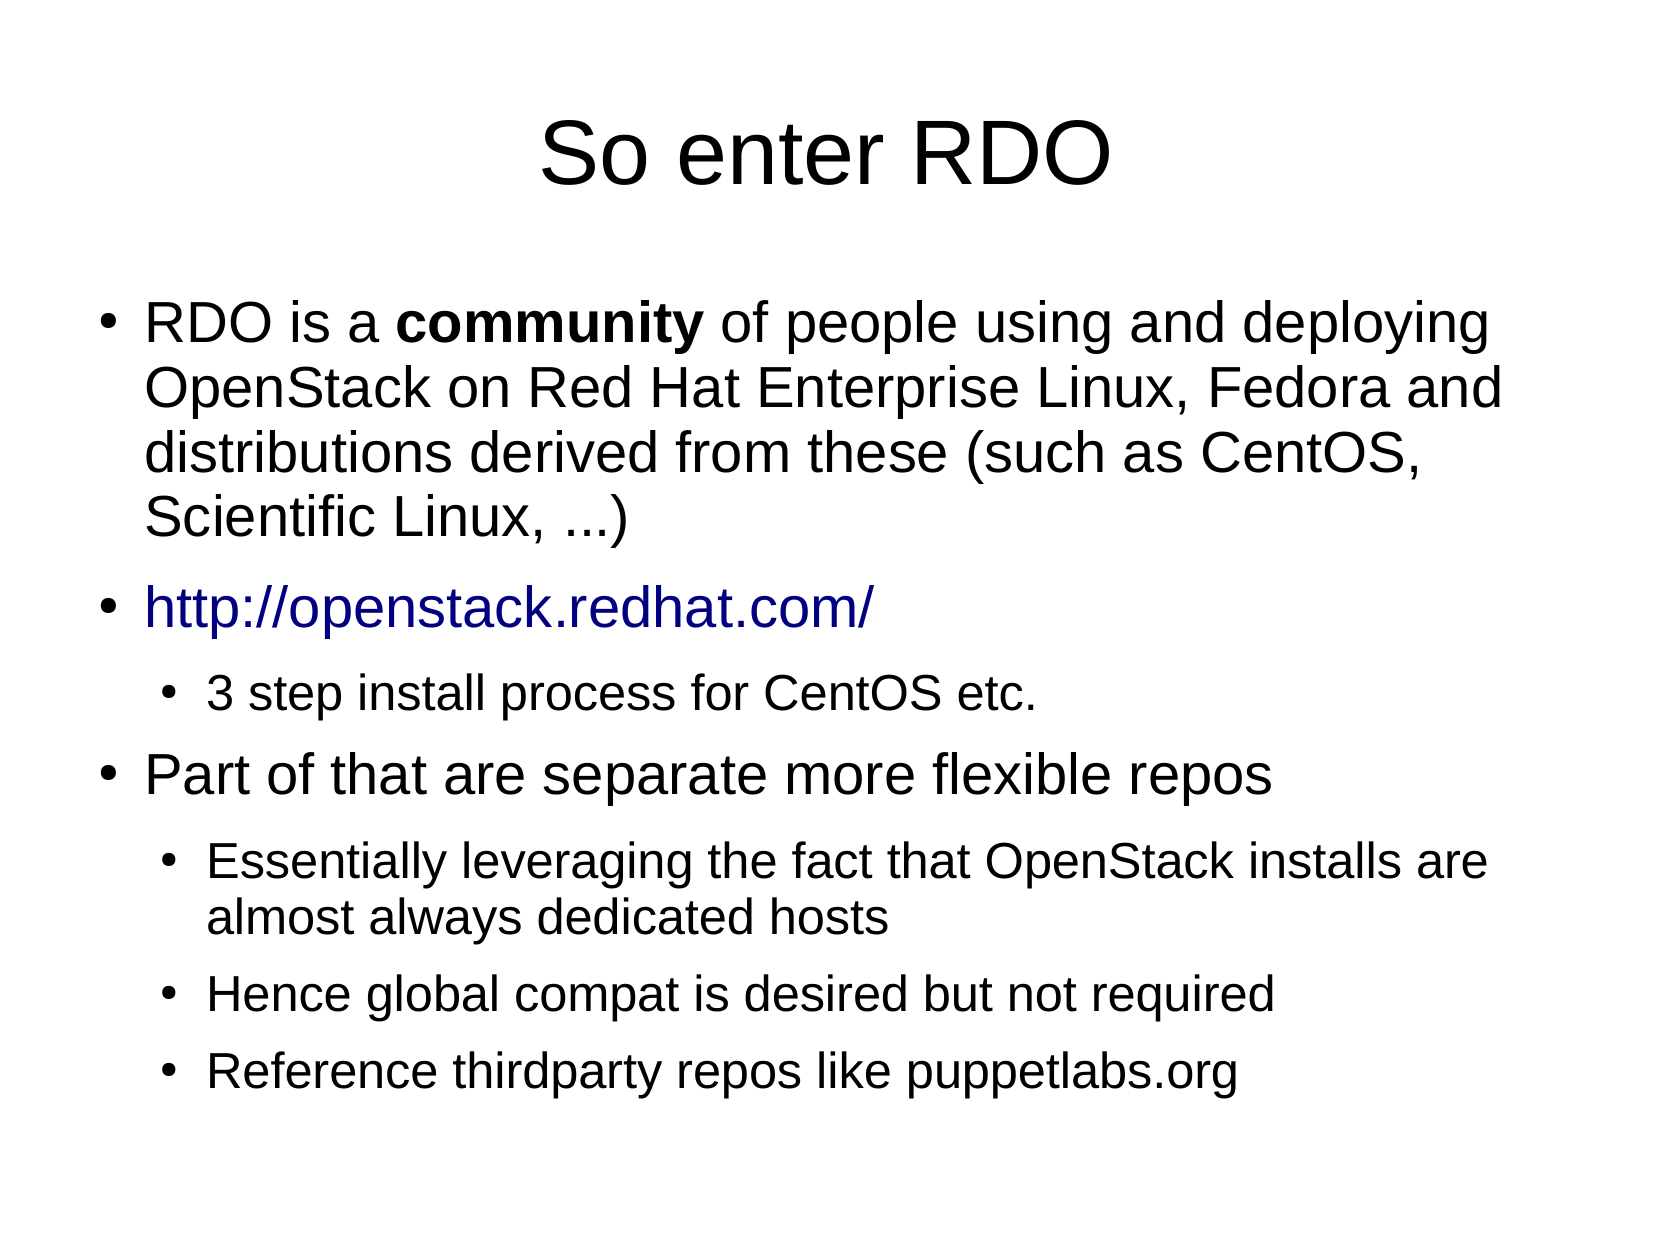

# So enter RDO
RDO is a community of people using and deploying OpenStack on Red Hat Enterprise Linux, Fedora and distributions derived from these (such as CentOS, Scientific Linux, ...)
http://openstack.redhat.com/
3 step install process for CentOS etc.
Part of that are separate more flexible repos
Essentially leveraging the fact that OpenStack installs are almost always dedicated hosts
Hence global compat is desired but not required
Reference thirdparty repos like puppetlabs.org